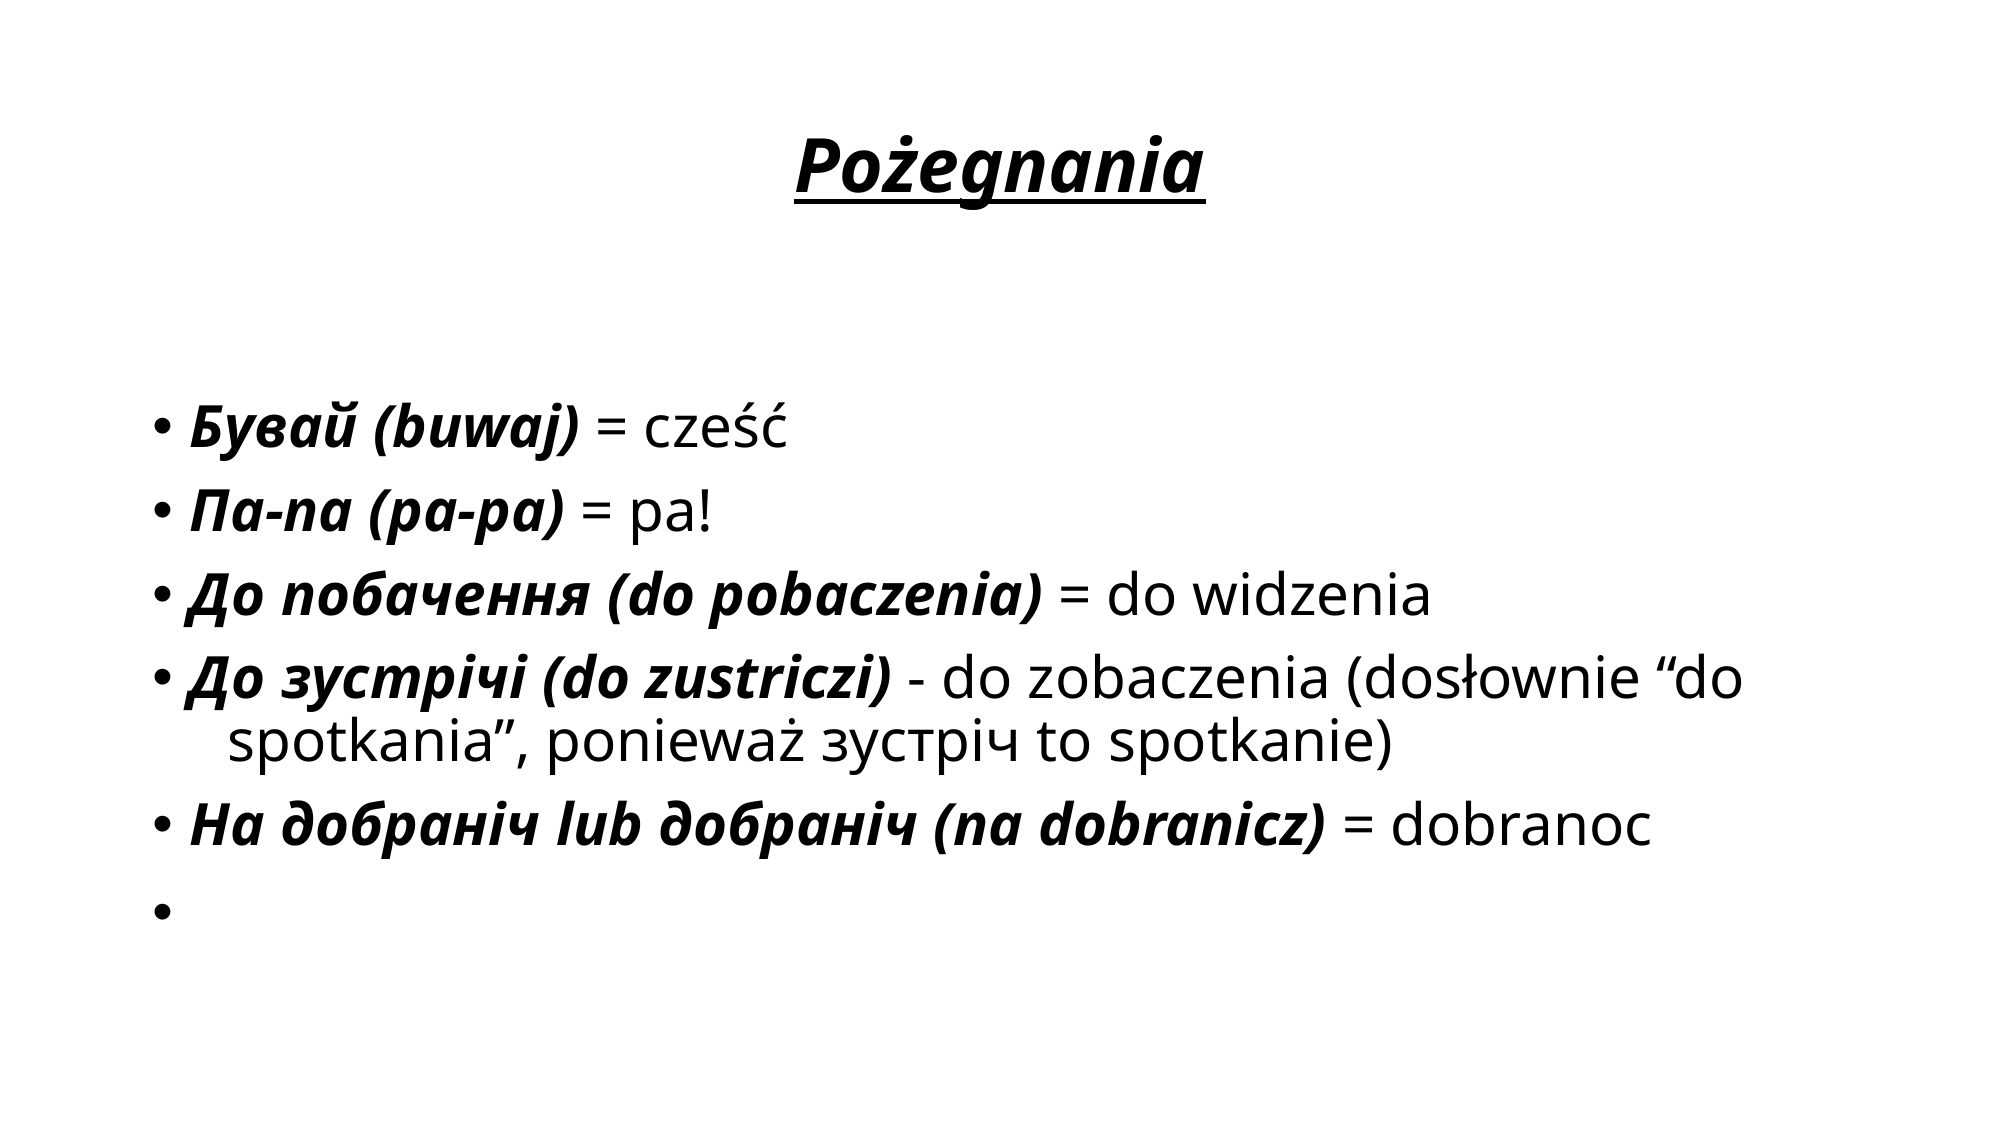

# Pożegnania
Бувай (buwaj) = cześć
Па-па (pa-pa) = pa!
До побачення (do pobaczenia) = do widzenia
До зустрічі (do zustriczi) - do zobaczenia (dosłownie “do spotkania”, ponieważ зустріч to spotkanie)
На добраніч lub добраніч (na dobranicz) = dobranoc